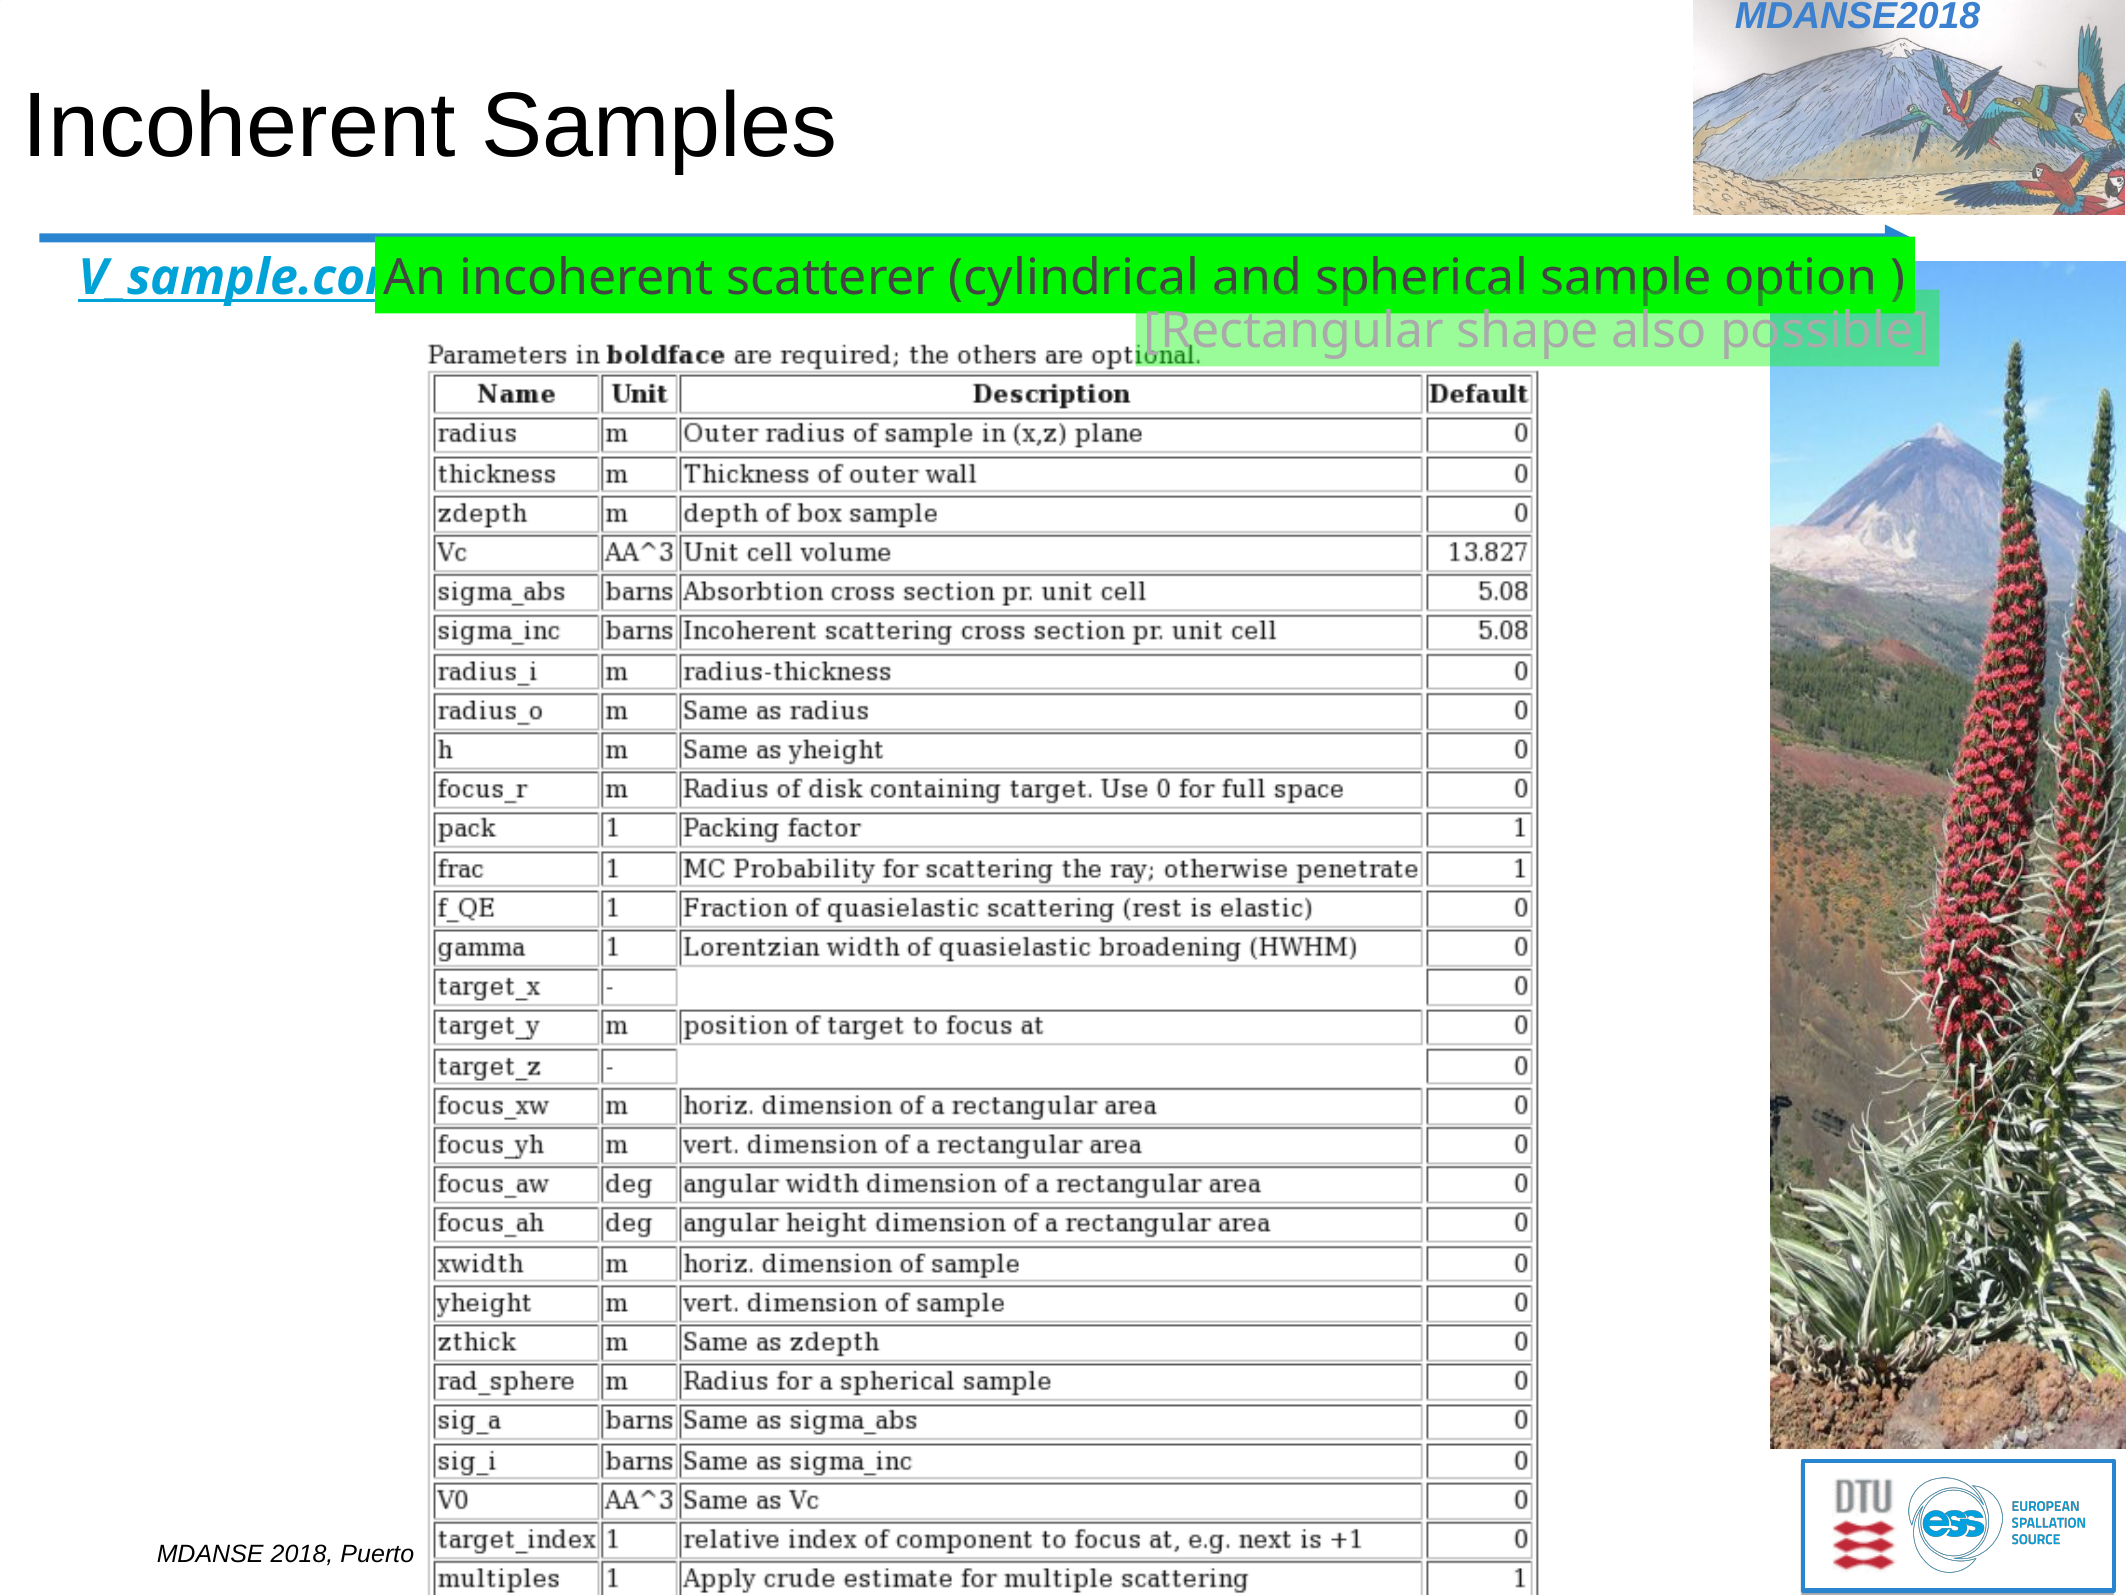

# Incoherent Samples
V_sample.comp
An incoherent scatterer (cylindrical and spherical sample option )
[Rectangular shape also possible]
Samples - Incoherent